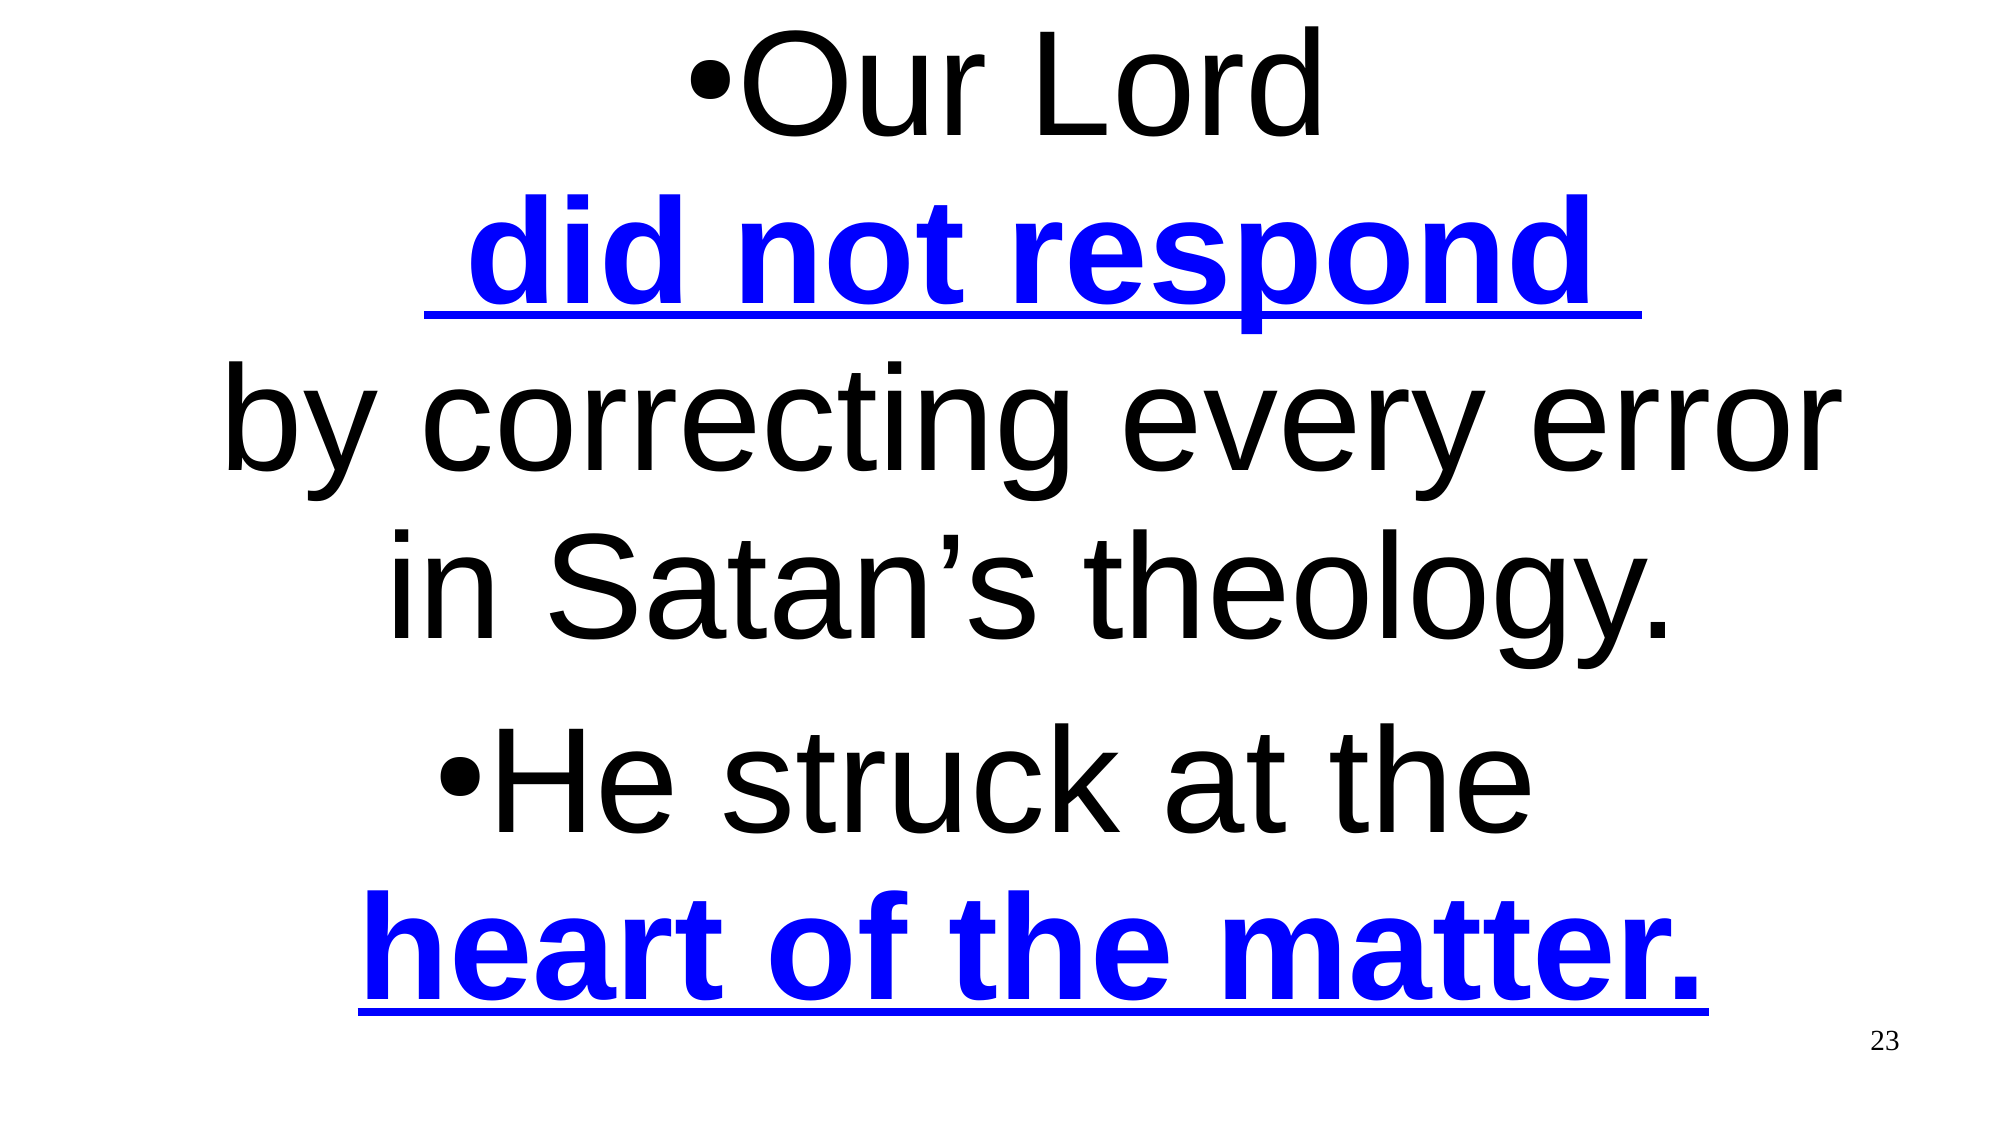

# Our Lord did not respond by correcting every error in Satan’s theology.
He struck at the
heart of the matter.
23